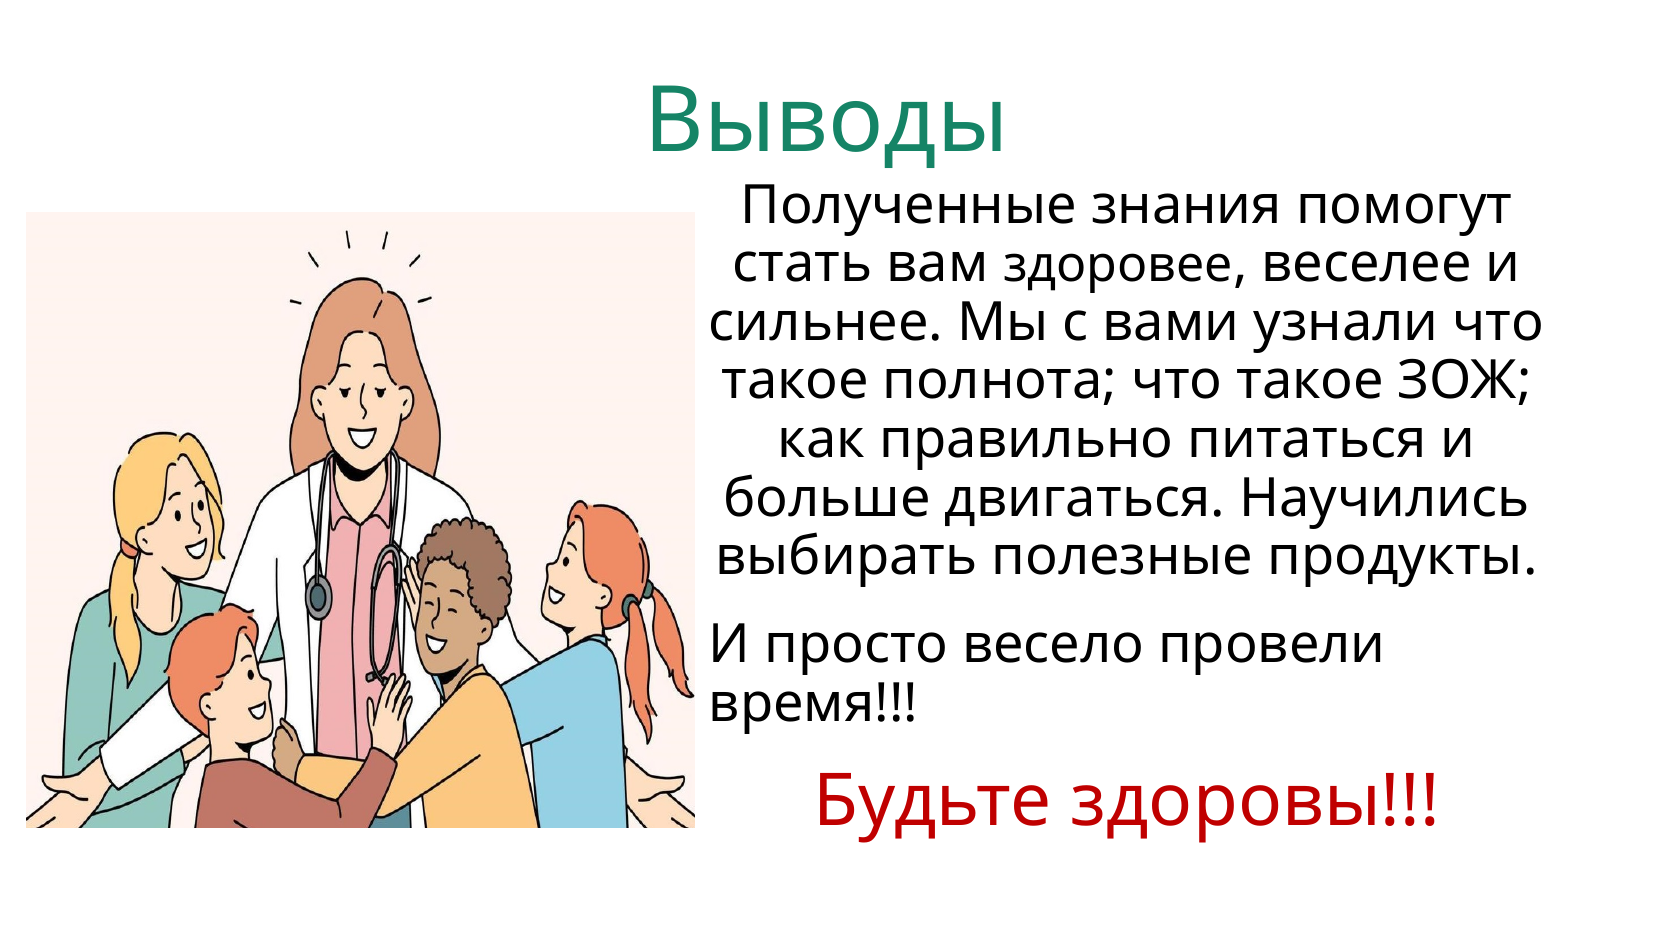

# Выводы
Полученные знания помогут стать вам здоровее, веселее и сильнее. Мы с вами узнали что такое полнота; что такое ЗОЖ; как правильно питаться и больше двигаться. Научились выбирать полезные продукты.
И просто весело провели время!!!
Будьте здоровы!!!